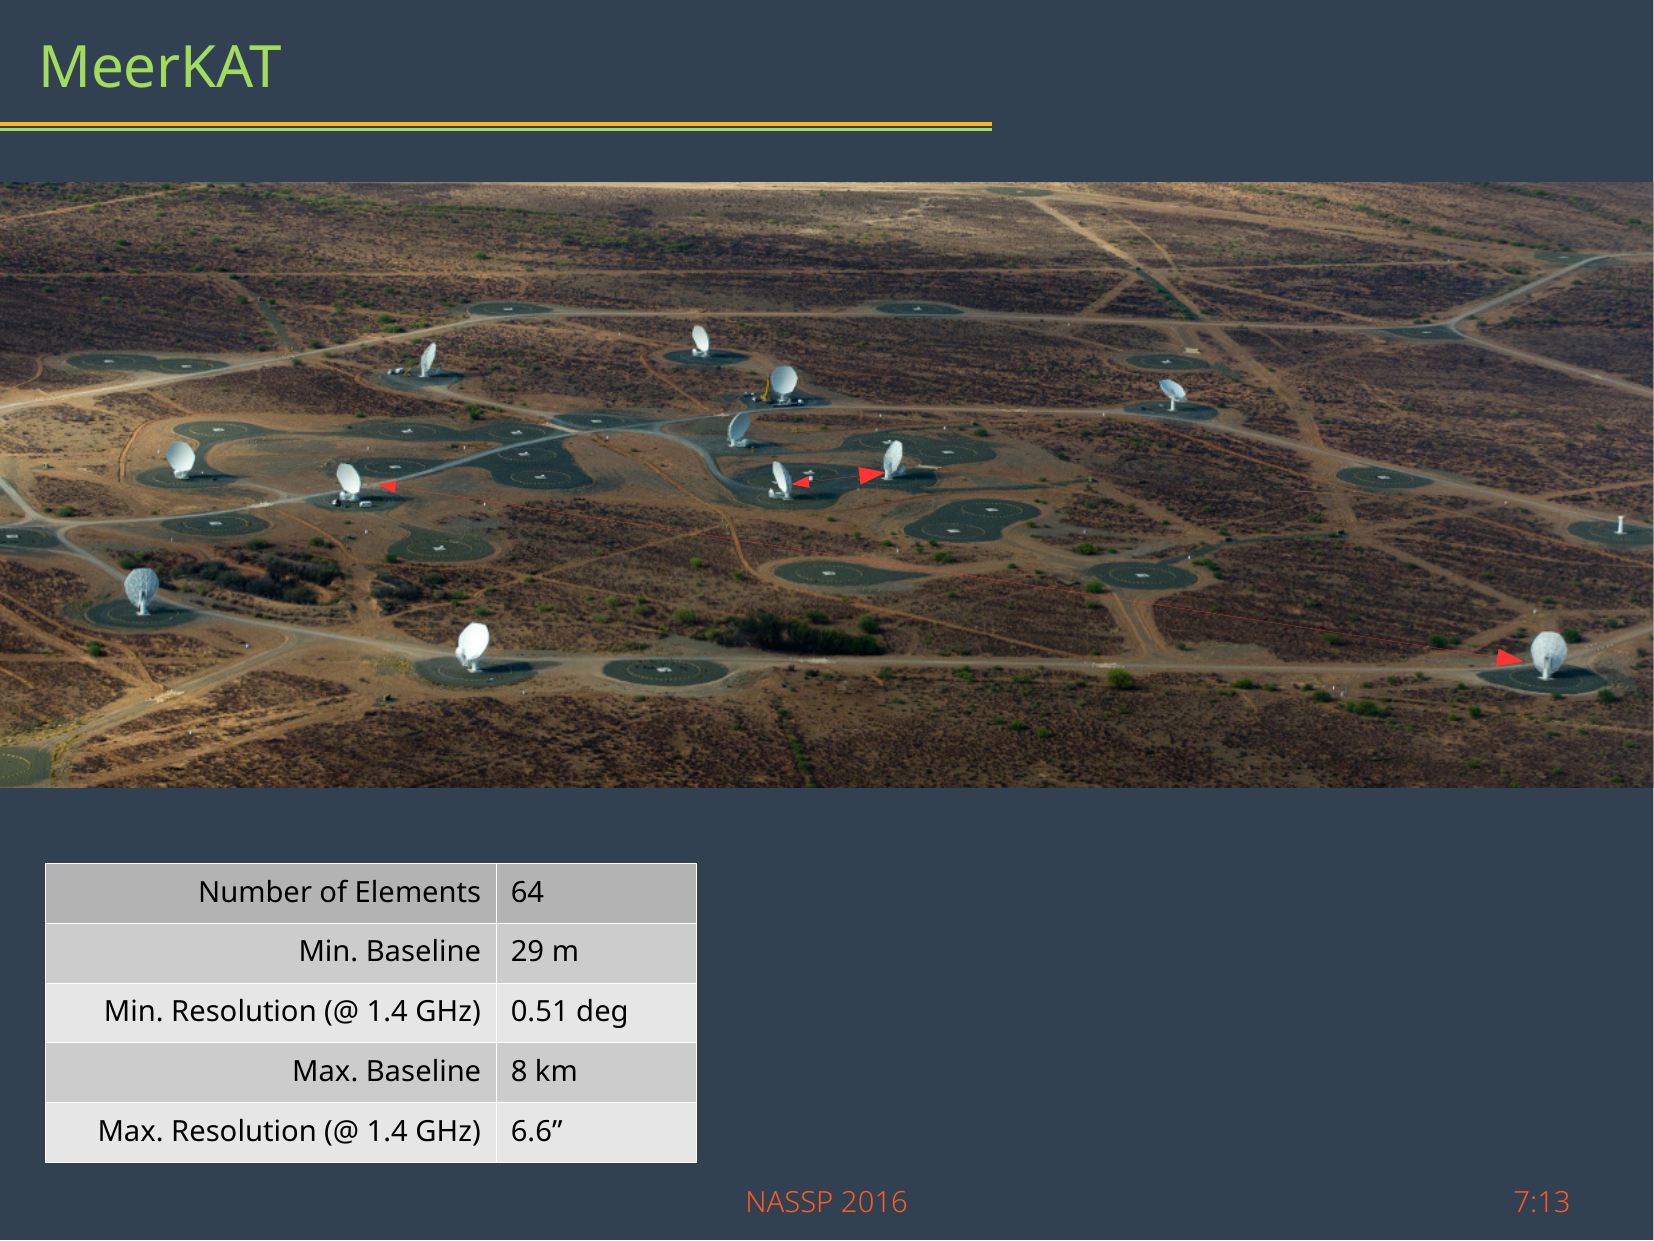

MeerKAT
| Number of Elements | 64 |
| --- | --- |
| Min. Baseline | 29 m |
| Min. Resolution (@ 1.4 GHz) | 0.51 deg |
| Max. Baseline | 8 km |
| Max. Resolution (@ 1.4 GHz) | 6.6” |
NASSP 2016
7